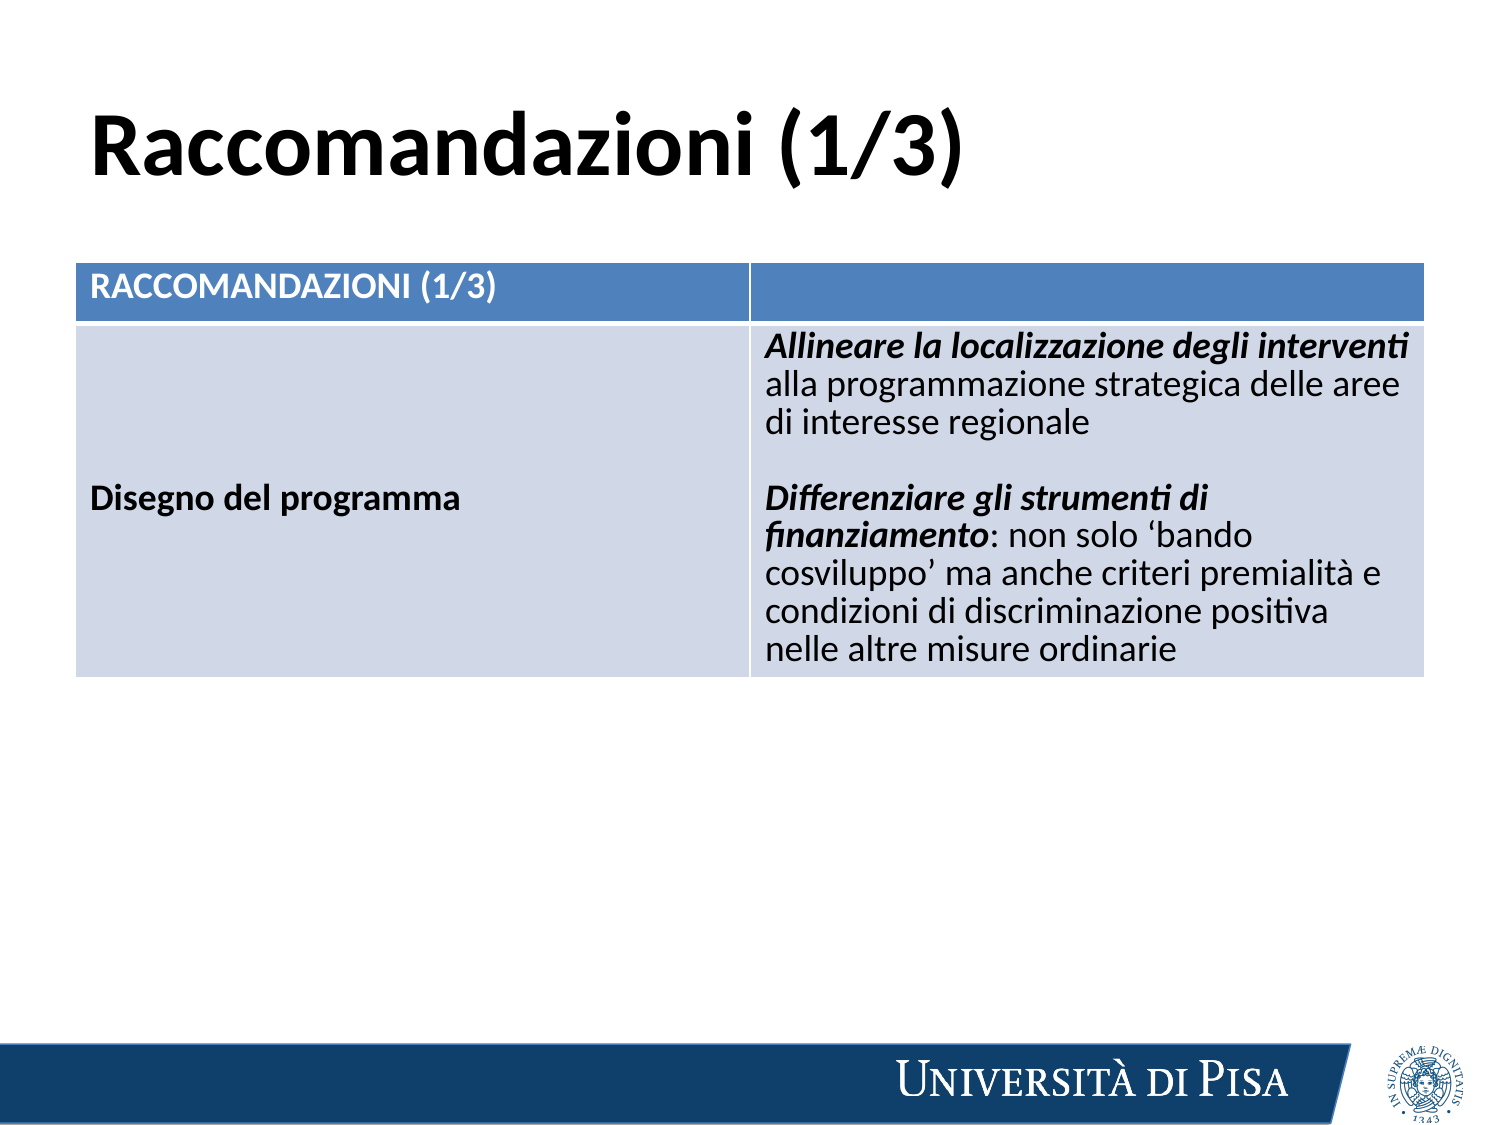

# Raccomandazioni (1/3)
| RACCOMANDAZIONI (1/3) | |
| --- | --- |
| Disegno del programma | Allineare la localizzazione degli interventi alla programmazione strategica delle aree di interesse regionale Differenziare gli strumenti di finanziamento: non solo ‘bando cosviluppo’ ma anche criteri premialità e condizioni di discriminazione positiva nelle altre misure ordinarie |